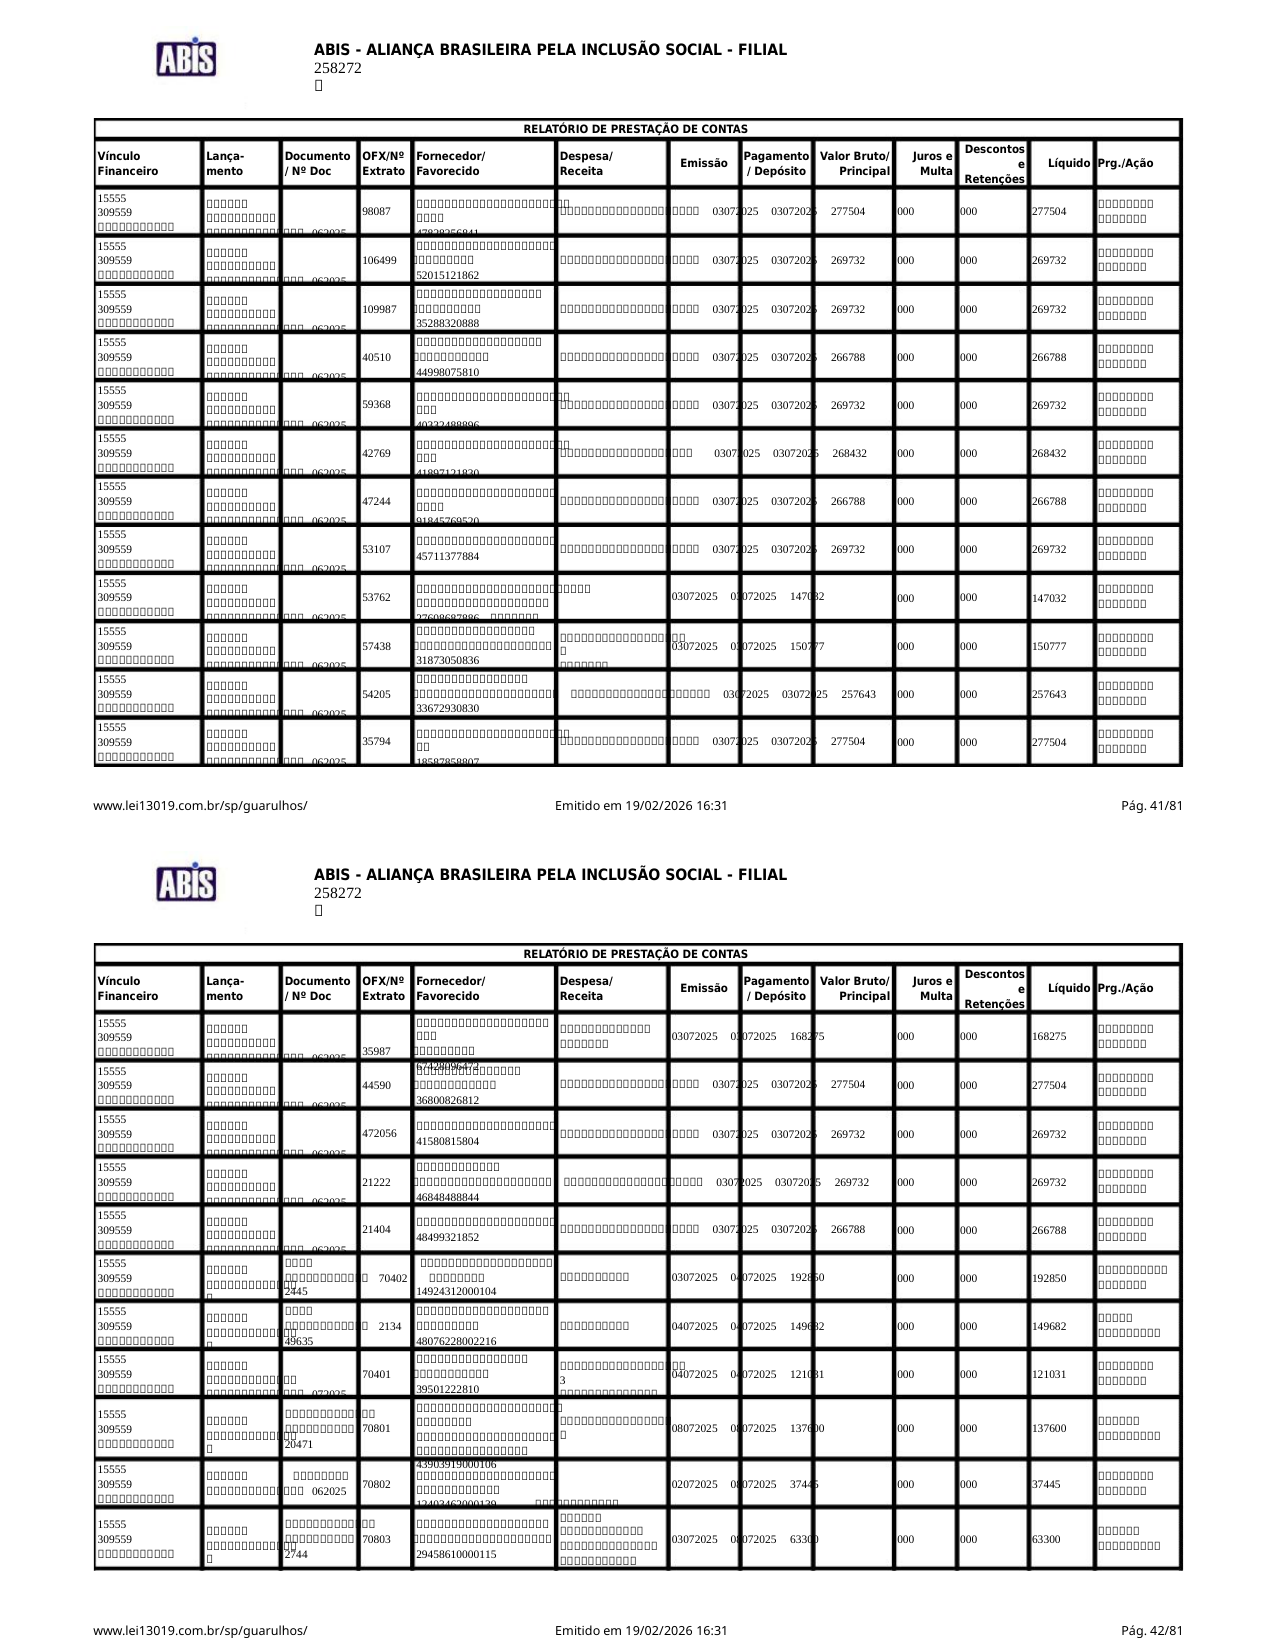

ABIS - ALIANÇA BRASILEIRA PELA INCLUSÃO SOCIAL - FILIAL


RELATÓRIO DE PRESTAÇÃO DE CONTAS
Descontos
e
Retenções
Vínculo
Financeiro
Lança-
mento
Documento
/ Nº Doc
OFX/Nº
Extrato
Fornecedor/
Favorecido
Despesa/
Receita
Pagamento
/ Depósito
Valor Bruto/
Principal
Juros e
Multa
Emissão
Líquido Prg./Ação



 
 





   
   
   
   
   
   
   
   


















 

 
 




























 

 
 






 

 
 





 
 












 
 







 
 







 
 







 
 
 
 


  
  




 

 
 








     

 
 





 
 





   
www.lei13019.com.br/sp/guarulhos/
Emitido em 19/02/2026 16:31
Pág. 41/81
ABIS - ALIANÇA BRASILEIRA PELA INCLUSÃO SOCIAL - FILIAL


RELATÓRIO DE PRESTAÇÃO DE CONTAS
Descontos
e
Retenções
Vínculo
Financeiro
Lança-
mento
Documento
/ Nº Doc
OFX/Nº
Extrato
Fornecedor/
Favorecido
Despesa/
Receita
Pagamento
/ Depósito
Valor Bruto/
Principal
Juros e
Multa
Emissão
Líquido Prg./Ação




 

 
 




  





















 

 
 


   
   










 
 









     

 
 





 
 





   



 
  






  
  
  






 












 

 
 






 














  
  
  












 
 
 
 










 








www.lei13019.com.br/sp/guarulhos/
Emitido em 19/02/2026 16:31
Pág. 42/81